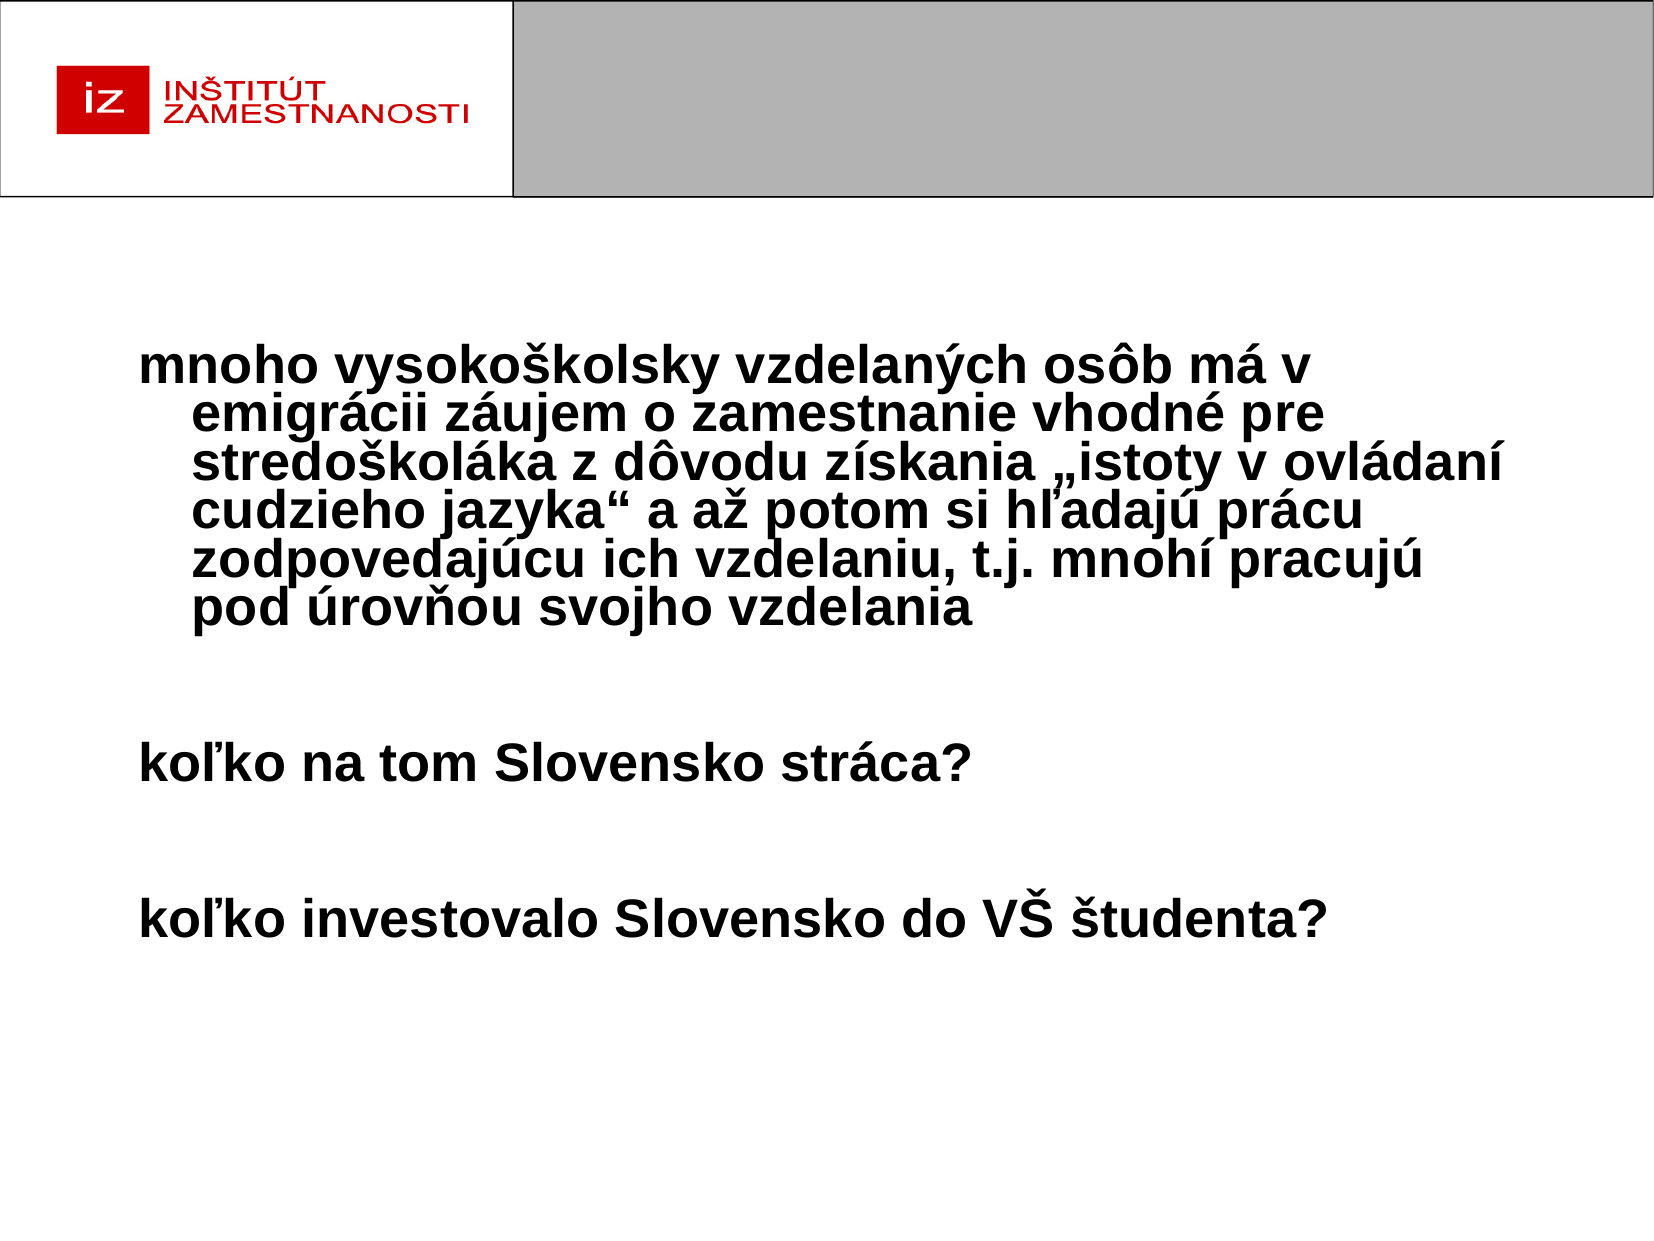

# mnoho vysokoškolsky vzdelaných osôb má v emigrácii záujem o zamestnanie vhodné pre stredoškoláka z dôvodu získania „istoty v ovládaní cudzieho jazyka“ a až potom si hľadajú prácu zodpovedajúcu ich vzdelaniu, t.j. mnohí pracujú pod úrovňou svojho vzdelania
koľko na tom Slovensko stráca?
koľko investovalo Slovensko do VŠ študenta?